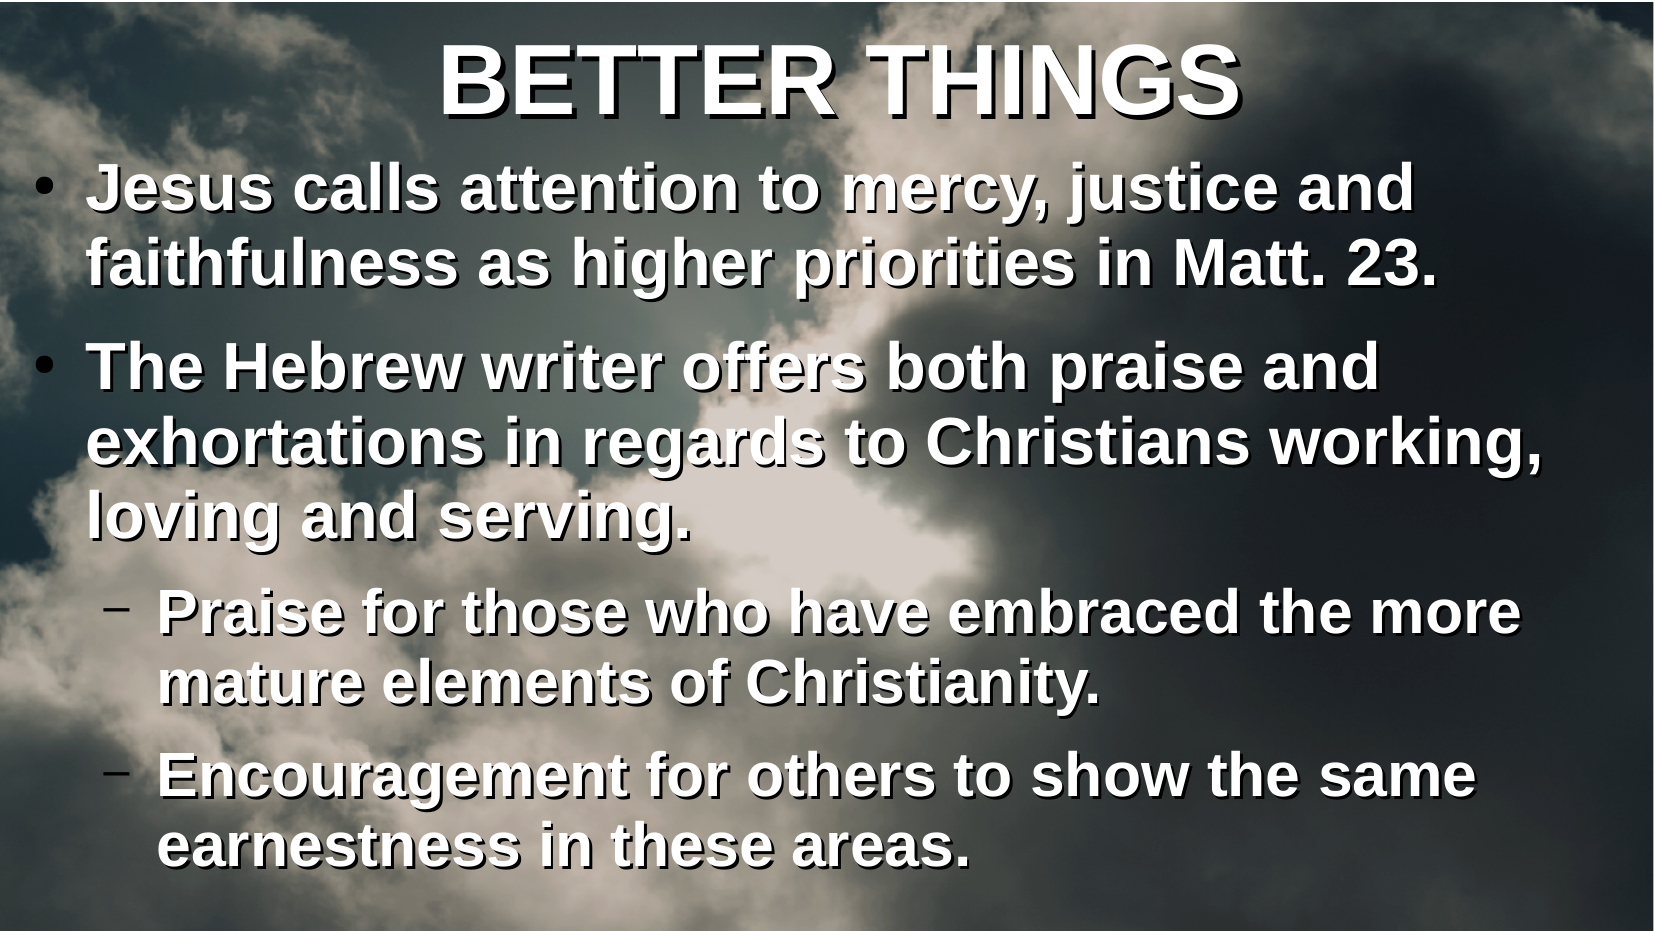

# BETTER THINGS
Jesus calls attention to mercy, justice and faithfulness as higher priorities in Matt. 23.
The Hebrew writer offers both praise and exhortations in regards to Christians working, loving and serving.
Praise for those who have embraced the more mature elements of Christianity.
Encouragement for others to show the same earnestness in these areas.